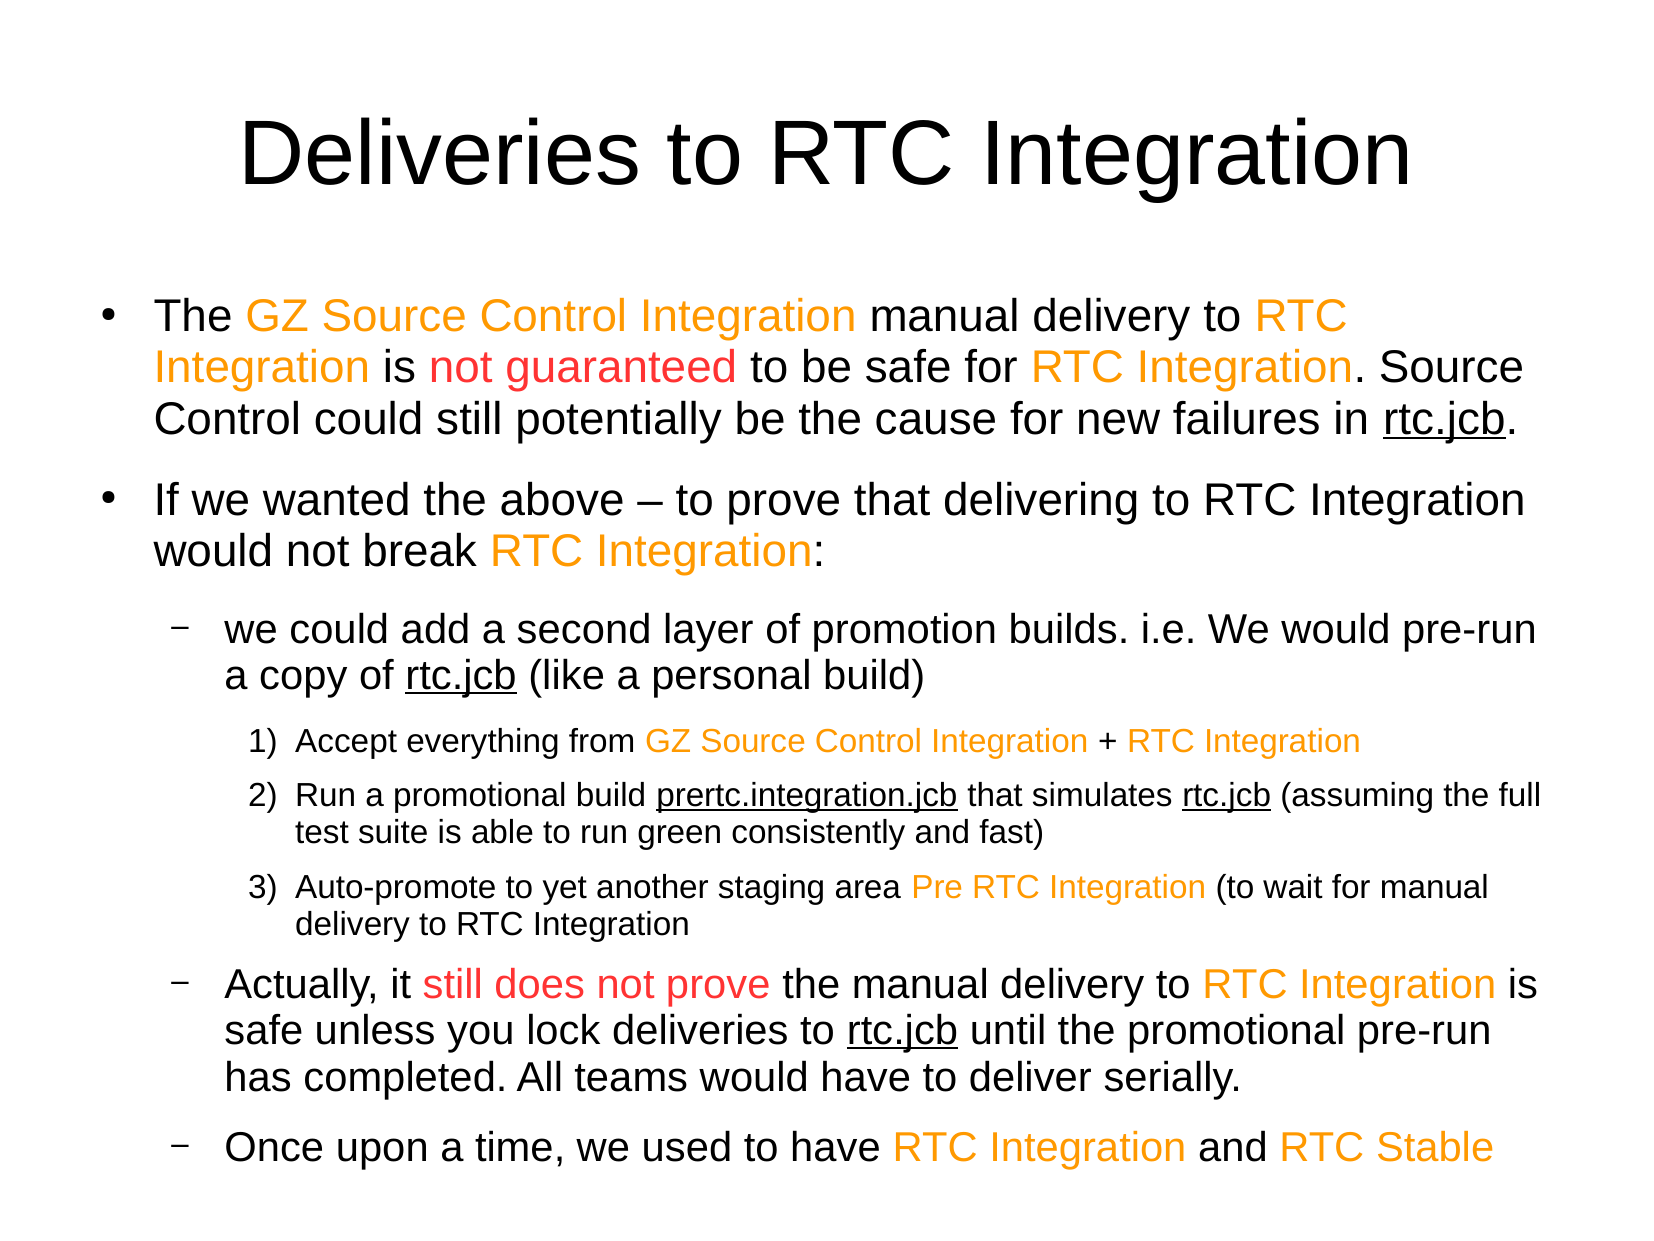

# Deliveries to RTC Integration
The GZ Source Control Integration manual delivery to RTC Integration is not guaranteed to be safe for RTC Integration. Source Control could still potentially be the cause for new failures in rtc.jcb.
If we wanted the above – to prove that delivering to RTC Integration would not break RTC Integration:
we could add a second layer of promotion builds. i.e. We would pre-run a copy of rtc.jcb (like a personal build)
Accept everything from GZ Source Control Integration + RTC Integration
Run a promotional build prertc.integration.jcb that simulates rtc.jcb (assuming the full test suite is able to run green consistently and fast)
Auto-promote to yet another staging area Pre RTC Integration (to wait for manual delivery to RTC Integration
Actually, it still does not prove the manual delivery to RTC Integration is safe unless you lock deliveries to rtc.jcb until the promotional pre-run has completed. All teams would have to deliver serially.
Once upon a time, we used to have RTC Integration and RTC Stable